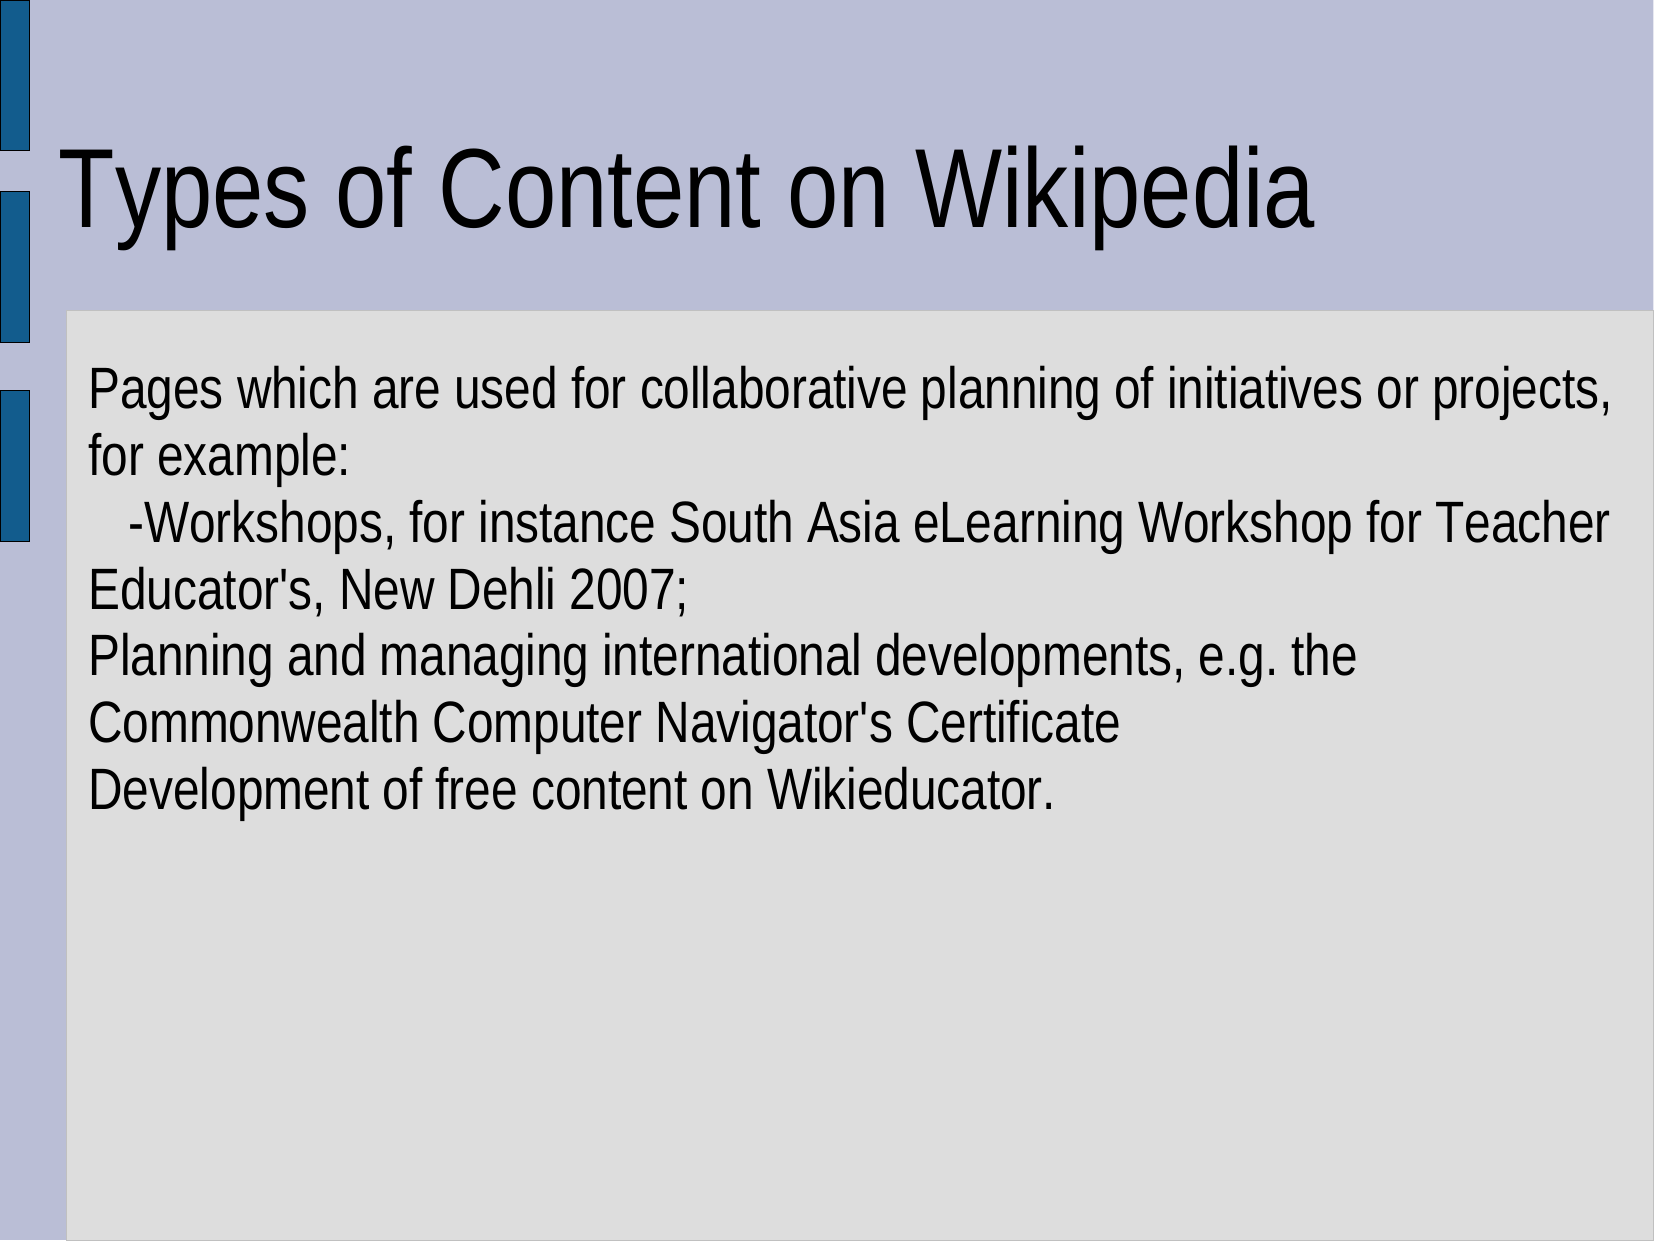

Types of Content on Wikipedia
Pages which are used for collaborative planning of initiatives or projects, for example:
 -Workshops, for instance South Asia eLearning Workshop for Teacher Educator's, New Dehli 2007;
Planning and managing international developments, e.g. the Commonwealth Computer Navigator's Certificate
Development of free content on Wikieducator.